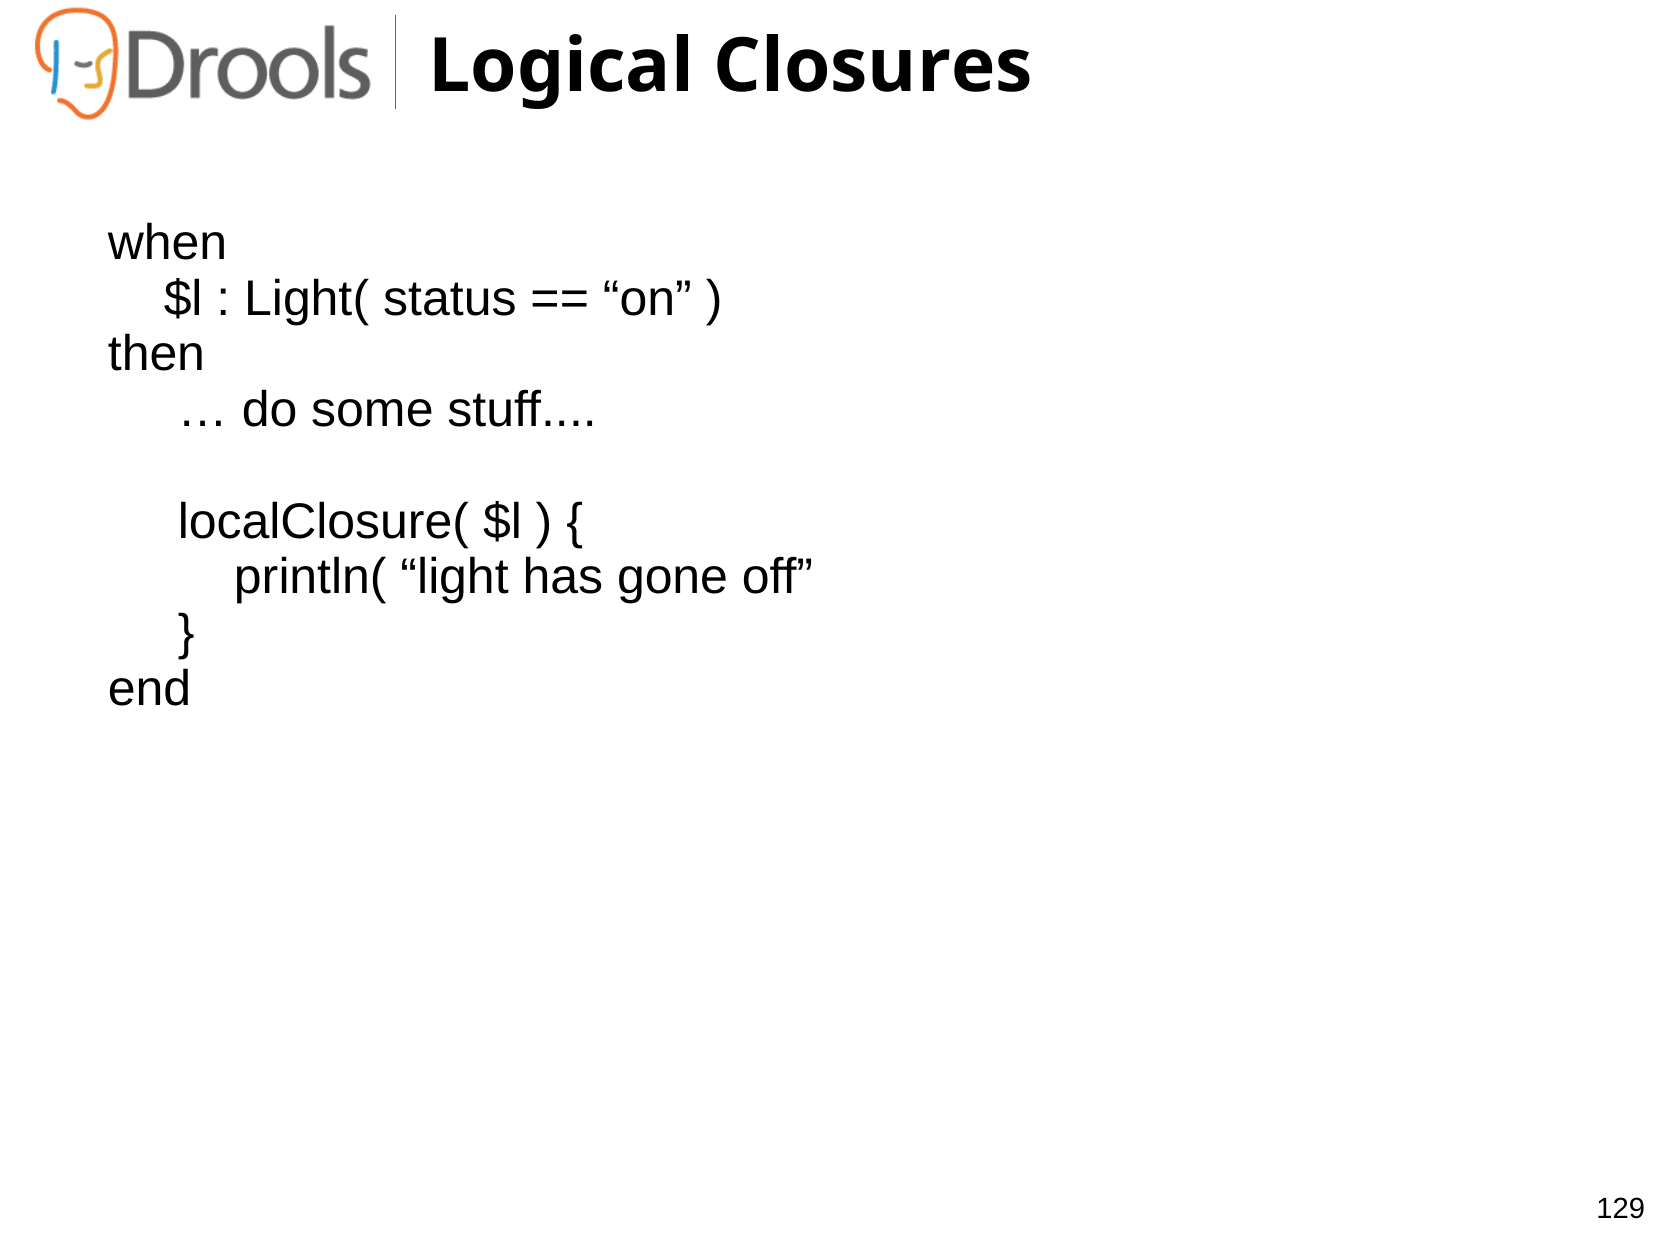

# Logical Closures
when
 $l : Light( status == “on” )
then
 … do some stuff....
 localClosure( $l ) {
 println( “light has gone off”
 }
end